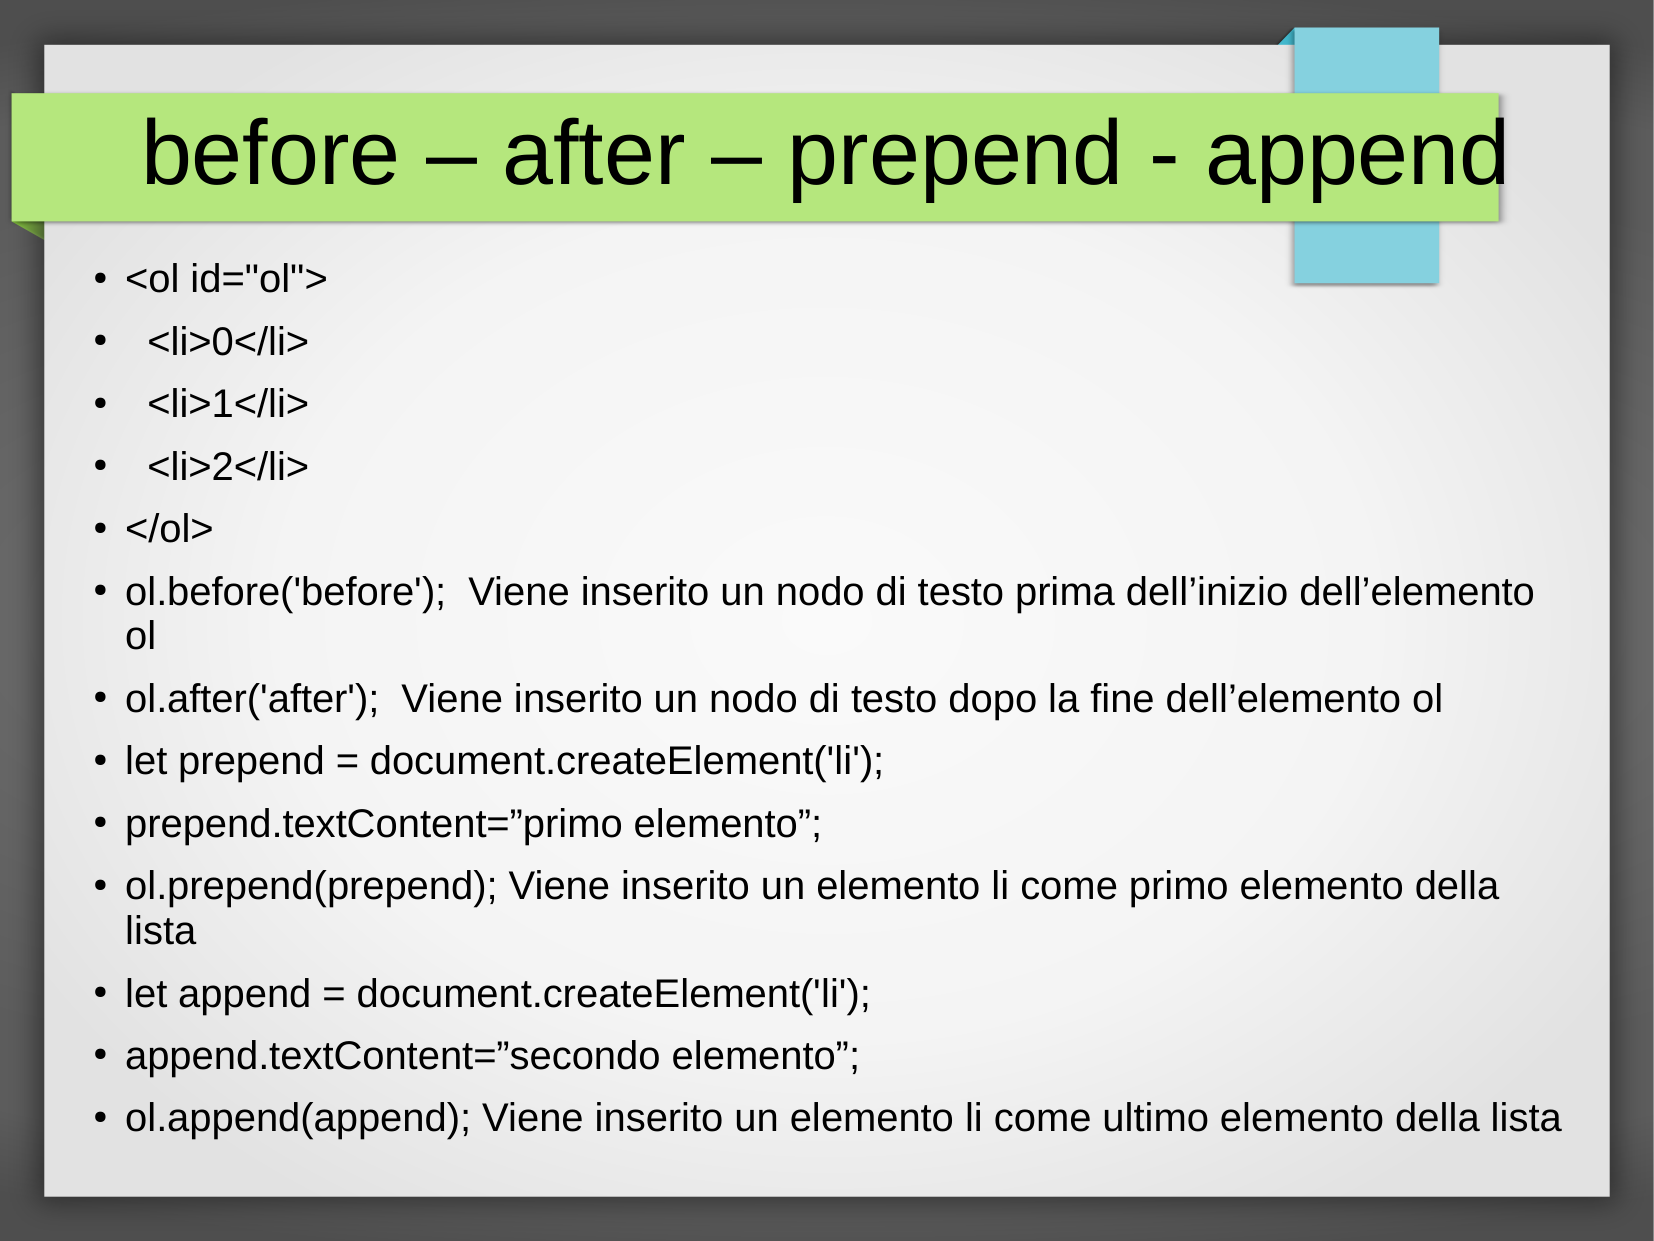

# before – after – prepend - append
<ol id="ol">
 <li>0</li>
 <li>1</li>
 <li>2</li>
</ol>
ol.before('before'); Viene inserito un nodo di testo prima dell’inizio dell’elemento ol
ol.after('after'); Viene inserito un nodo di testo dopo la fine dell’elemento ol
let prepend = document.createElement('li');
prepend.textContent=”primo elemento”;
ol.prepend(prepend); Viene inserito un elemento li come primo elemento della lista
let append = document.createElement('li');
append.textContent=”secondo elemento”;
ol.append(append); Viene inserito un elemento li come ultimo elemento della lista